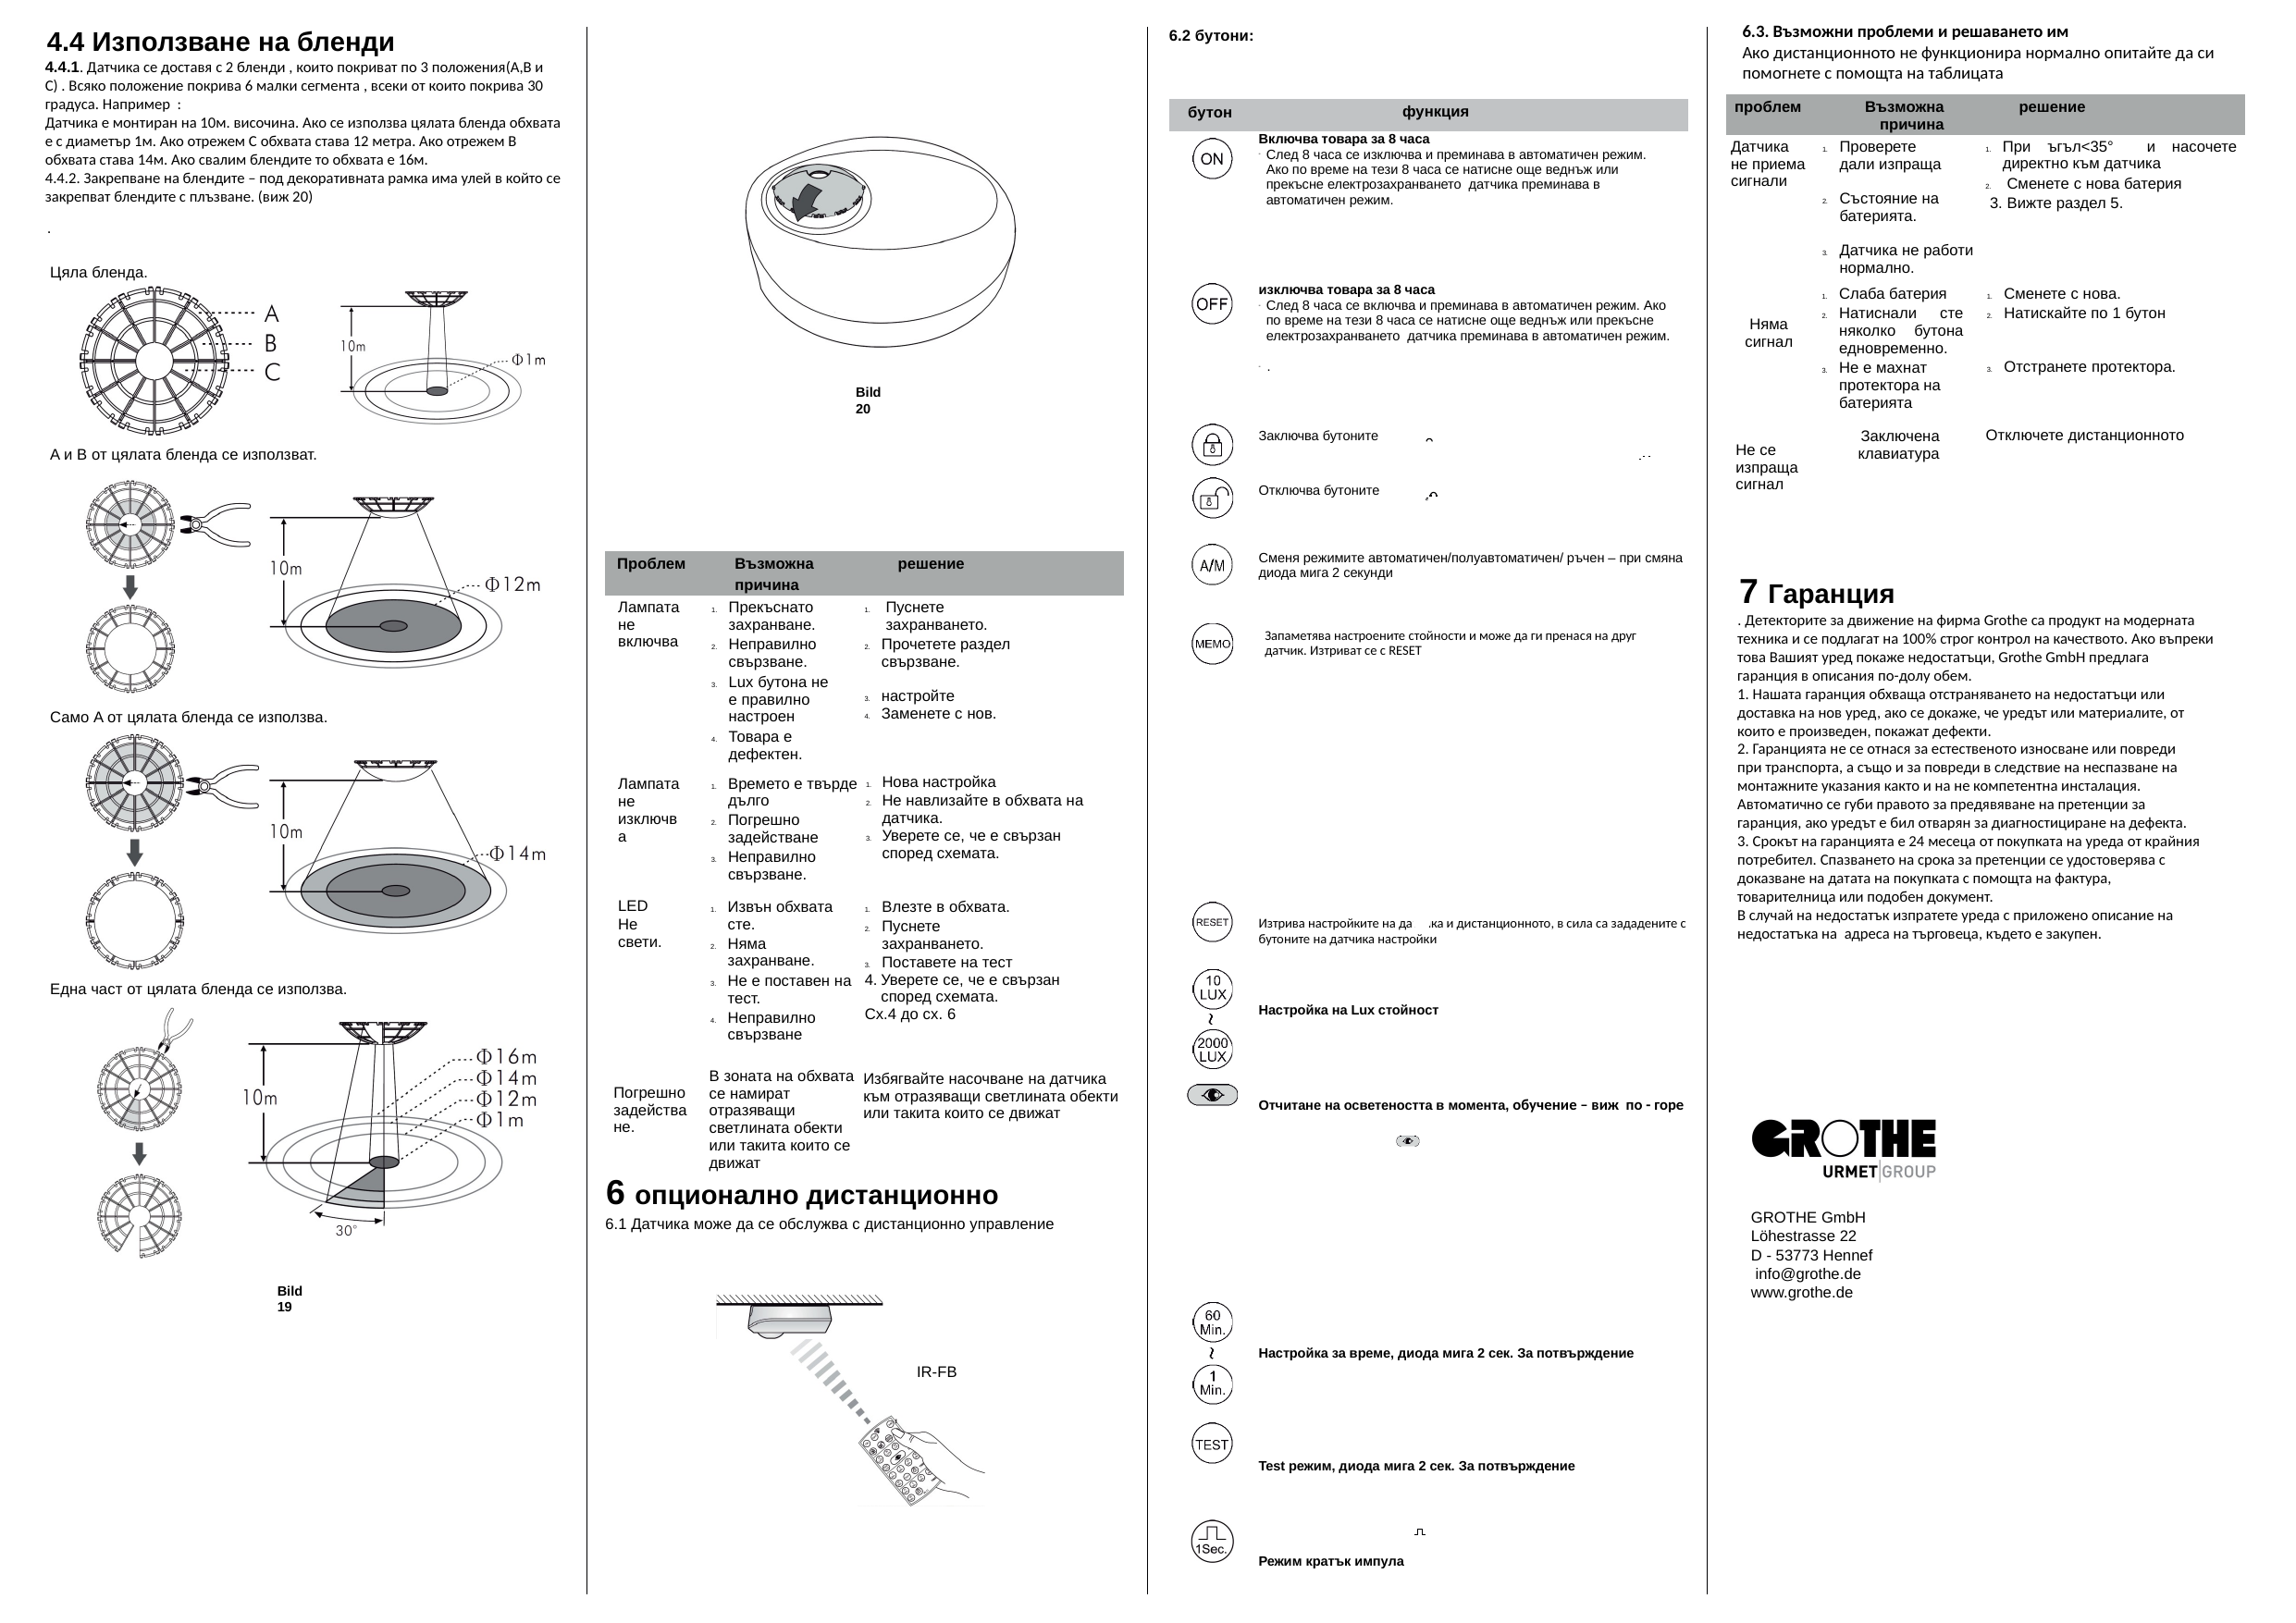

6.3. Възможни проблеми и решаването им
Ако дистанционното не функционира нормално опитайте да си помогнете с помощта на таблицата
.
4.4 Използване на бленди
4.4.1. Датчика се доставя с 2 бленди , които покриват по 3 положения(А,В и С) . Всяко положение покрива 6 малки сегмента , всеки от които покрива 30 градуса. Например :
Датчика е монтиран на 10м. височина. Ако се използва цялата бленда обхвата е с диаметър 1м. Ако отрежем С обхвата става 12 метра. Ако отрежем В обхвата става 14м. Ако свалим блендите то обхвата е 16м.
4.4.2. Закрепване на блендите – под декоративната рамка има улей в който се закрепват блендите с плъзване. (виж 20)
.
6.2 бутони:
| проблем | Възможна причина | решение |
| --- | --- | --- |
| Датчика не приема сигнали | Проверете дали изпраща Състояние на батерията. Датчика не работи нормално. | При ъгъл<35° и насочете директно към датчика Сменете с нова батерия 3. Вижте раздел 5. |
| Няма сигнал | Слаба батерия Натиснали сте няколко бутона едновременно. Не е махнат протектора на батерията | Сменете с нова. Натискайте по 1 бутон Отстранете протектора. |
| Не се изпраща сигнал | Заключена клавиатура | Отключете дистанционното |
| бутон | функция |
| --- | --- |
| | Включва товара за 8 часа След 8 часа се изключва и преминава в автоматичен режим. Ако по време на тези 8 часа се натисне още веднъж или прекъсне електрозахранването датчика преминава в автоматичен режим. |
| | изключва товара за 8 часа След 8 часа се включва и преминава в автоматичен режим. Ако по време на тези 8 часа се натисне още веднъж или прекъсне електрозахранването датчика преминава в автоматичен режим. . |
| | Заключва бутоните |
| | Отключва бутоните |
| | Сменя режимите автоматичен/полуавтоматичен/ ръчен – при смяна диода мига 2 секунди |
| | Запаметява настроените стойности и може да ги пренася на друг датчик. Изтриват се с RESET |
| | Изтрива настройките на датчика и дистанционното, в сила са зададените с бутоните на датчика настройки |
| | Настройка на Lux стойност |
| | Отчитане на осветеността в момента, обучение – виж по - горе |
| | Настройка за време, диода мига 2 сек. За потвърждение |
| | Test режим, диода мига 2 сек. За потвърждение |
| | Режим кратък импула |
| Цяла бленда. |
| --- |
| A и B от цялата бленда се използват. |
| Само A от цялата бленда се използва. |
| Една част от цялата бленда се използва. |
Bild 20
| Проблем | Възможна причина | решение |
| --- | --- | --- |
| Лампата не включва | Прекъснато захранване. Неправилно свързване. Lux бутона не е правилно настроен Товара е дефектен. | Пуснете захранването. Прочетете раздел свързване. настройте Заменете с нов. |
| Лампата не изключва | Времето е твърде дълго Погрешно задействане Неправилно свързване. | Нова настройка Не навлизайте в обхвата на датчика. Уверете се, че е свързан според схемата. |
| LED Не свети. | Извън обхвата сте. Няма захранване. Не е поставен на тест. Неправилно свързване | Влезте в обхвата. Пуснете захранването. Поставете на тест Уверете се, че е свързан според схемата. Сх.4 до сх. 6 |
| Погрешно задействане. | В зоната на обхвата се намират отразяващи светлината обекти или такита които се движат | Избягвайте насочване на датчика към отразяващи светлината обекти или такита които се движат |
7 Гаранция
. Детекторите за движение на фирма Grothe са продукт на модерната
техника и се подлагат на 100% строг контрол на качеството. Ако въпреки
това Вашият уред покаже недостатъци, Grothe GmbH предлага
гаранция в описания по-долу обем.
1. Нашата гаранция обхваща отстраняването на недостатъци или
доставка на нов уред, ако се докаже, че уредът или материалите, от
които е произведен, покажат дефекти.
2. Гаранцията не се отнася за естественото износване или повреди
при транспорта, а също и за повреди в следствие на неспазване на
монтажните указания както и на не компетентна инсталация.
Автоматично се губи правото за предявяване на претенции за
гаранция, ако уредът е бил отварян за диагностициране на дефекта.
3. Срокът на гаранцията е 24 месеца от покупката на уреда от крайния
потребител. Спазването на срока за претенции се удостоверява с
доказване на датата на покупката с помощта на фактура,
товарителница или подобен документ.
В случай на недостатък изпратете уреда с приложено описание на
недостатъка на адреса на търговеца, където е закупен.
6 опционално дистанционно
GROTHE GmbH
Löhestrasse 22
D - 53773 Hennef info@grothe.de www.grothe.de
6.1 Датчика може да се обслужва с дистанционно управление
Bild 19
IR-FB